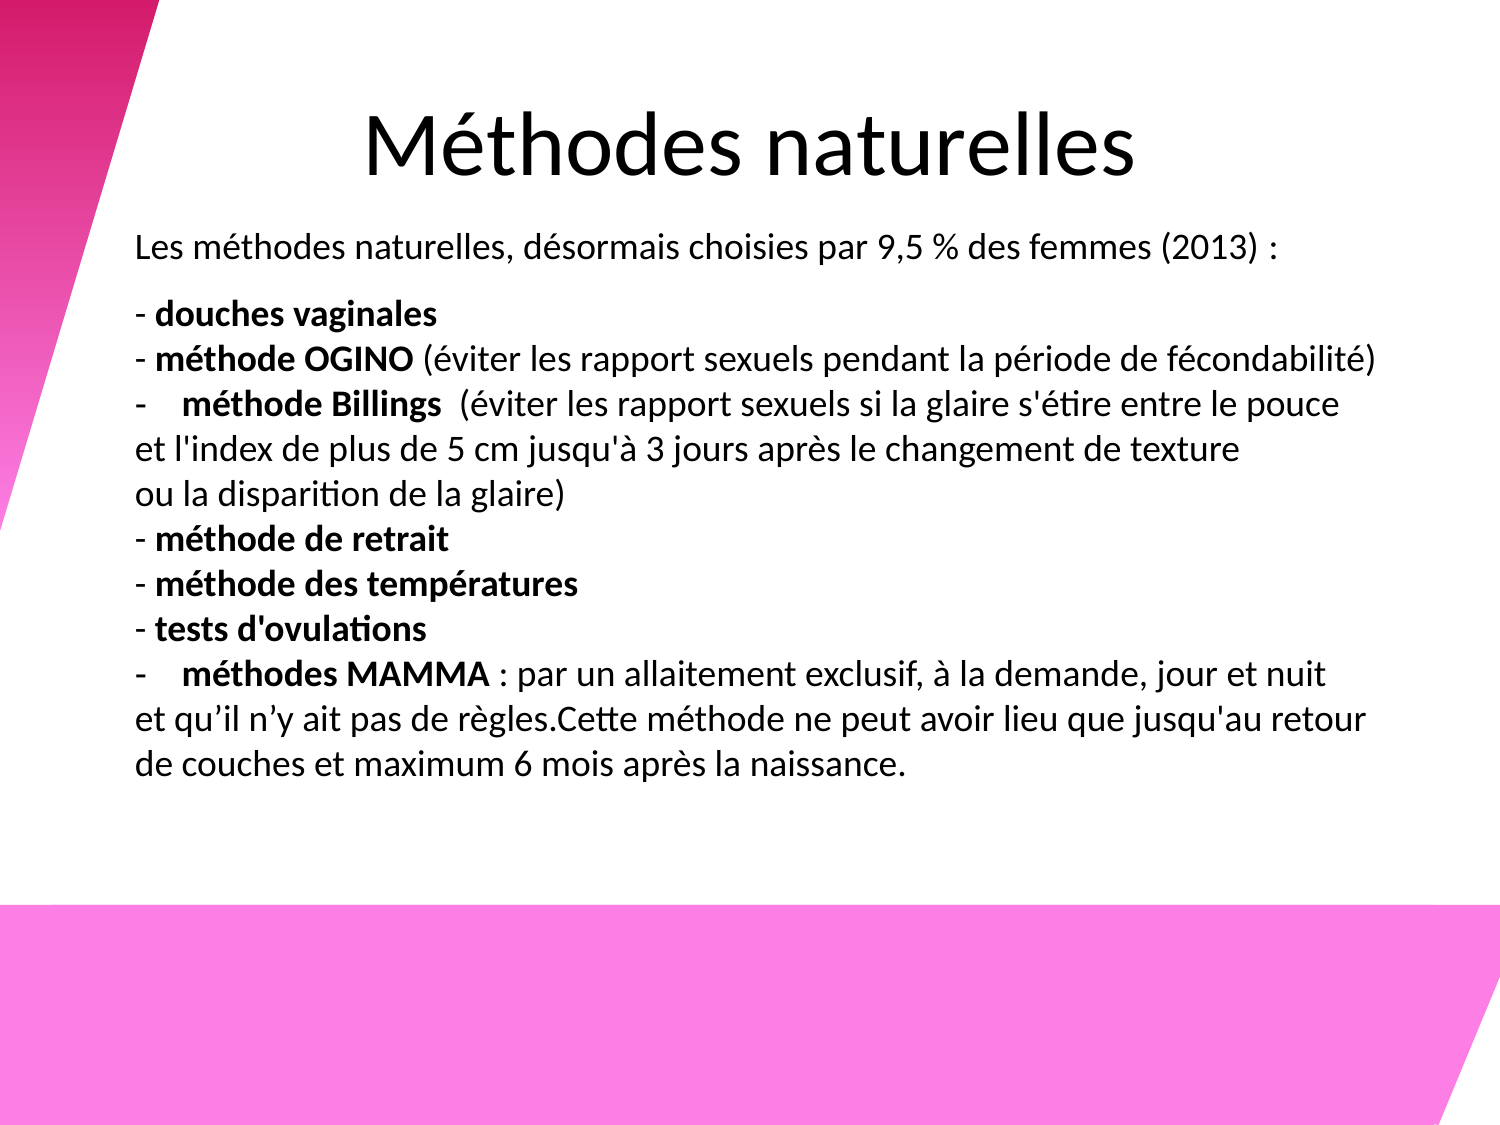

# Méthodes naturelles
Les méthodes naturelles, désormais choisies par 9,5 % des femmes (2013) :
- douches vaginales
- méthode OGINO (éviter les rapport sexuels pendant la période de fécondabilité)
méthode Billings (éviter les rapport sexuels si la glaire s'étire entre le pouce
et l'index de plus de 5 cm jusqu'à 3 jours après le changement de texture
ou la disparition de la glaire)
- méthode de retrait
- méthode des températures
- tests d'ovulations
méthodes MAMMA : par un allaitement exclusif, à la demande, jour et nuit
et qu’il n’y ait pas de règles.Cette méthode ne peut avoir lieu que jusqu'au retour
de couches et maximum 6 mois après la naissance.